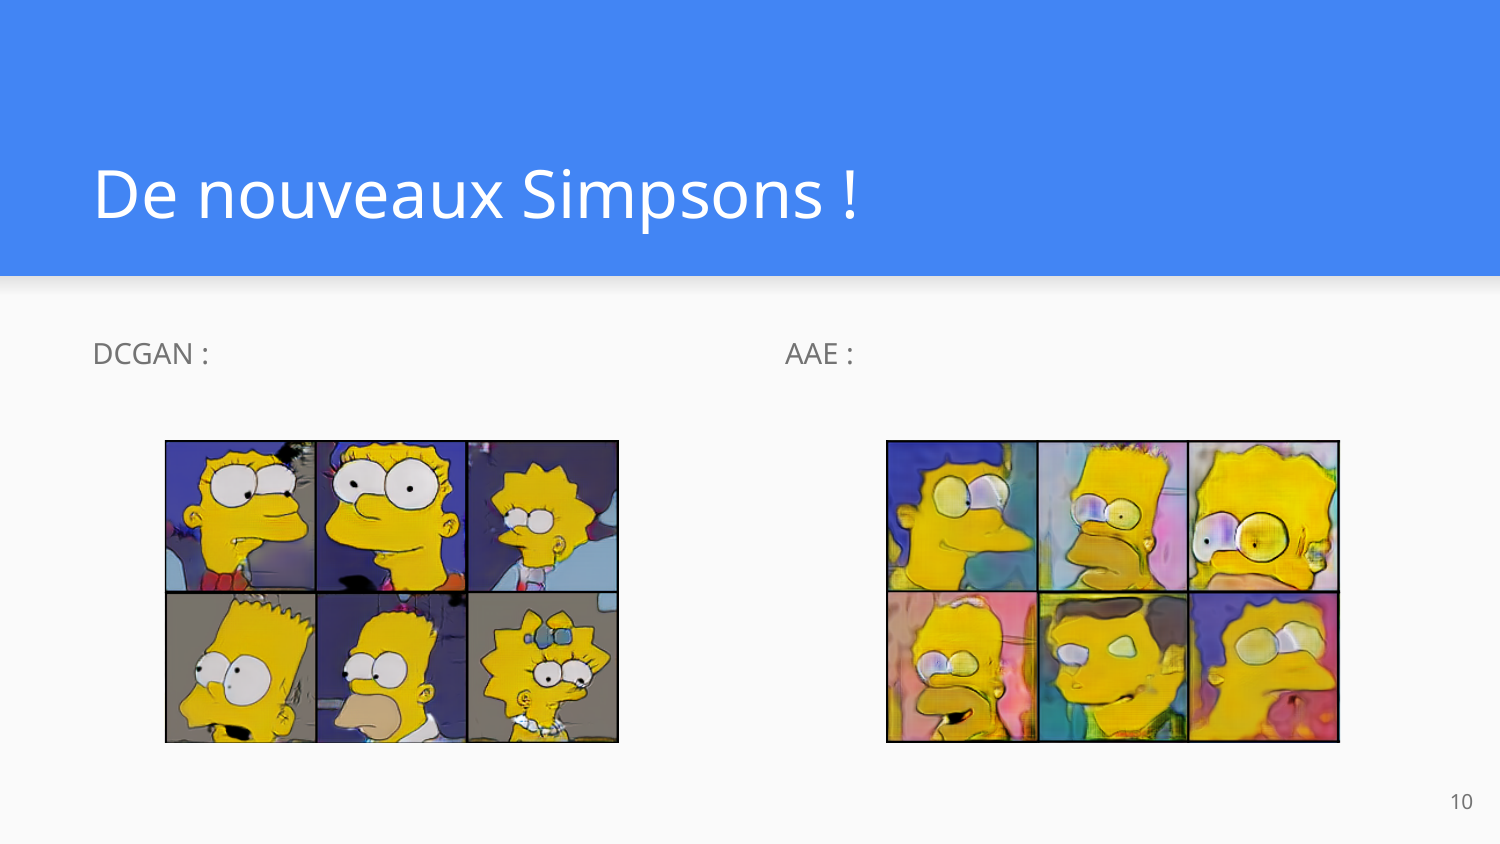

# De nouveaux Simpsons !
DCGAN :
AAE :